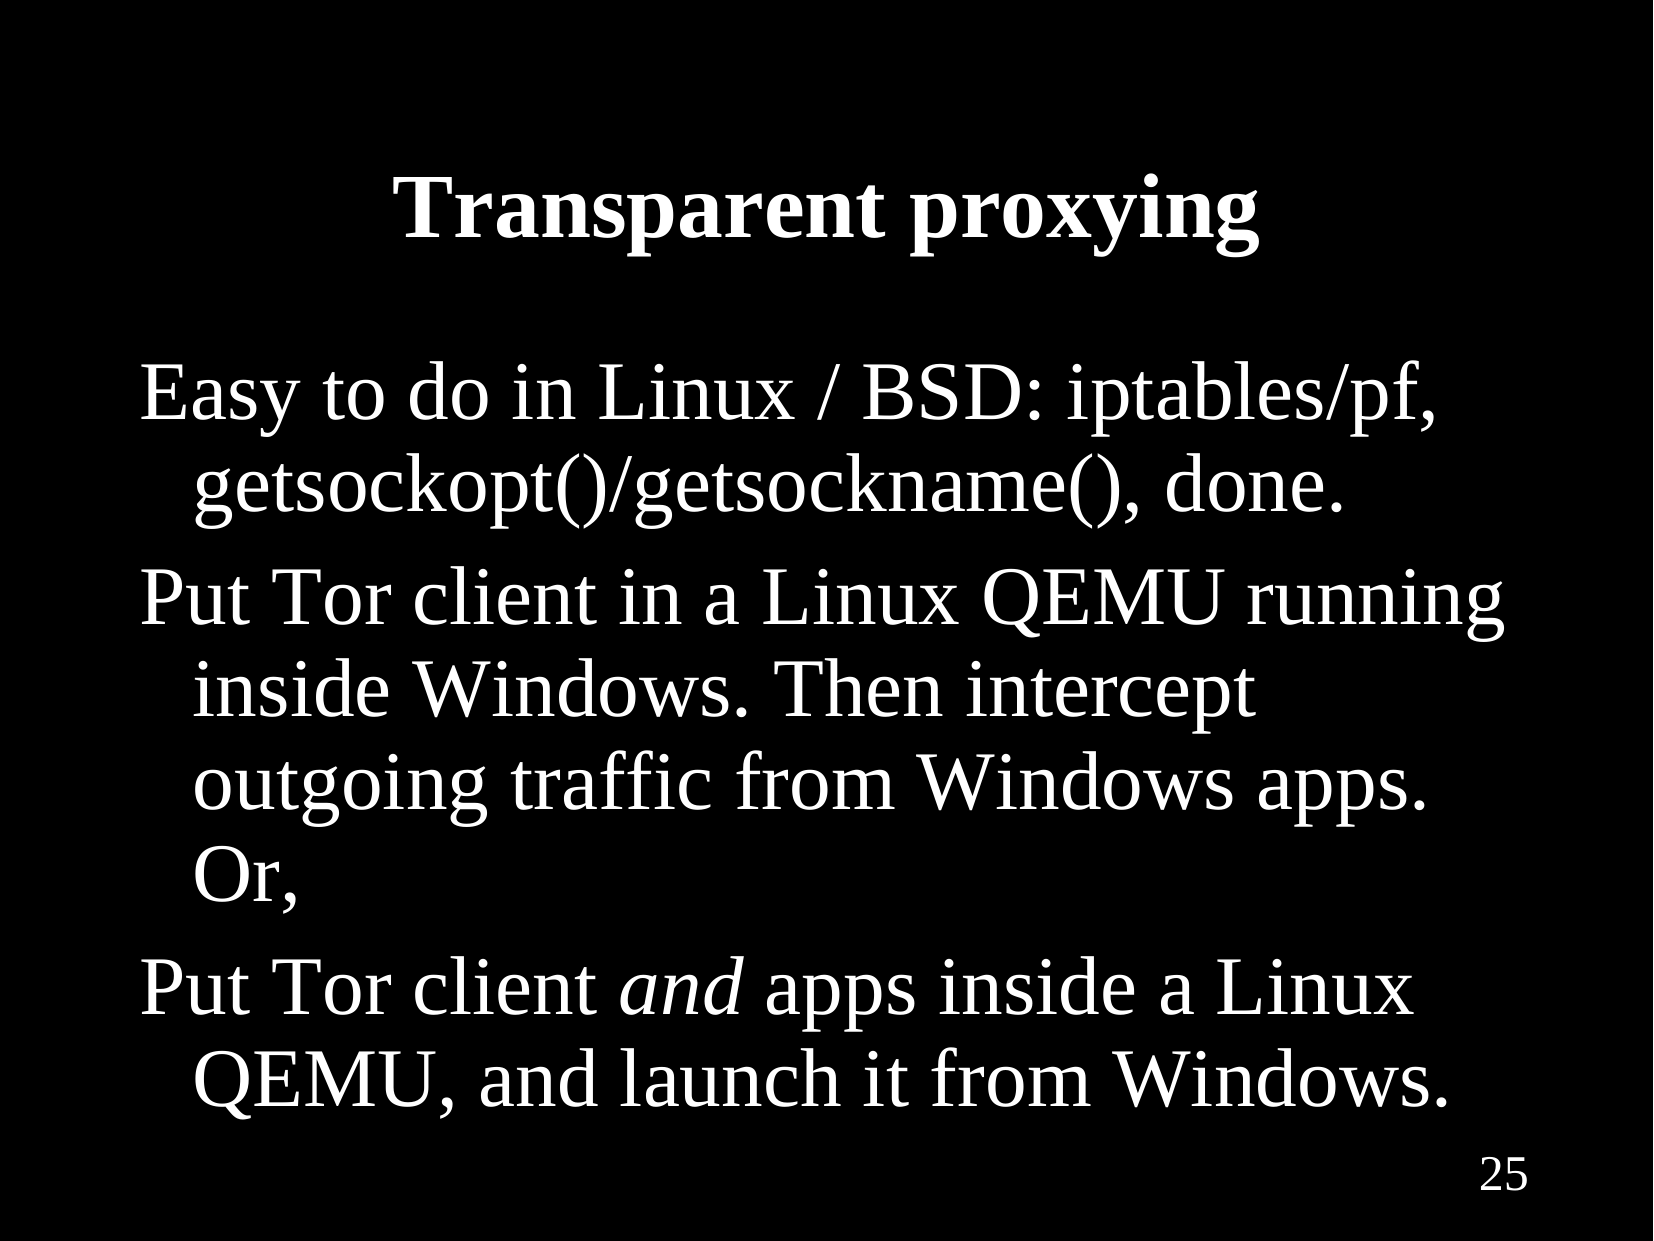

# Transparent proxying
Easy to do in Linux / BSD: iptables/pf, getsockopt()/getsockname(), done.
Put Tor client in a Linux QEMU running inside Windows. Then intercept outgoing traffic from Windows apps. Or,
Put Tor client and apps inside a Linux QEMU, and launch it from Windows.